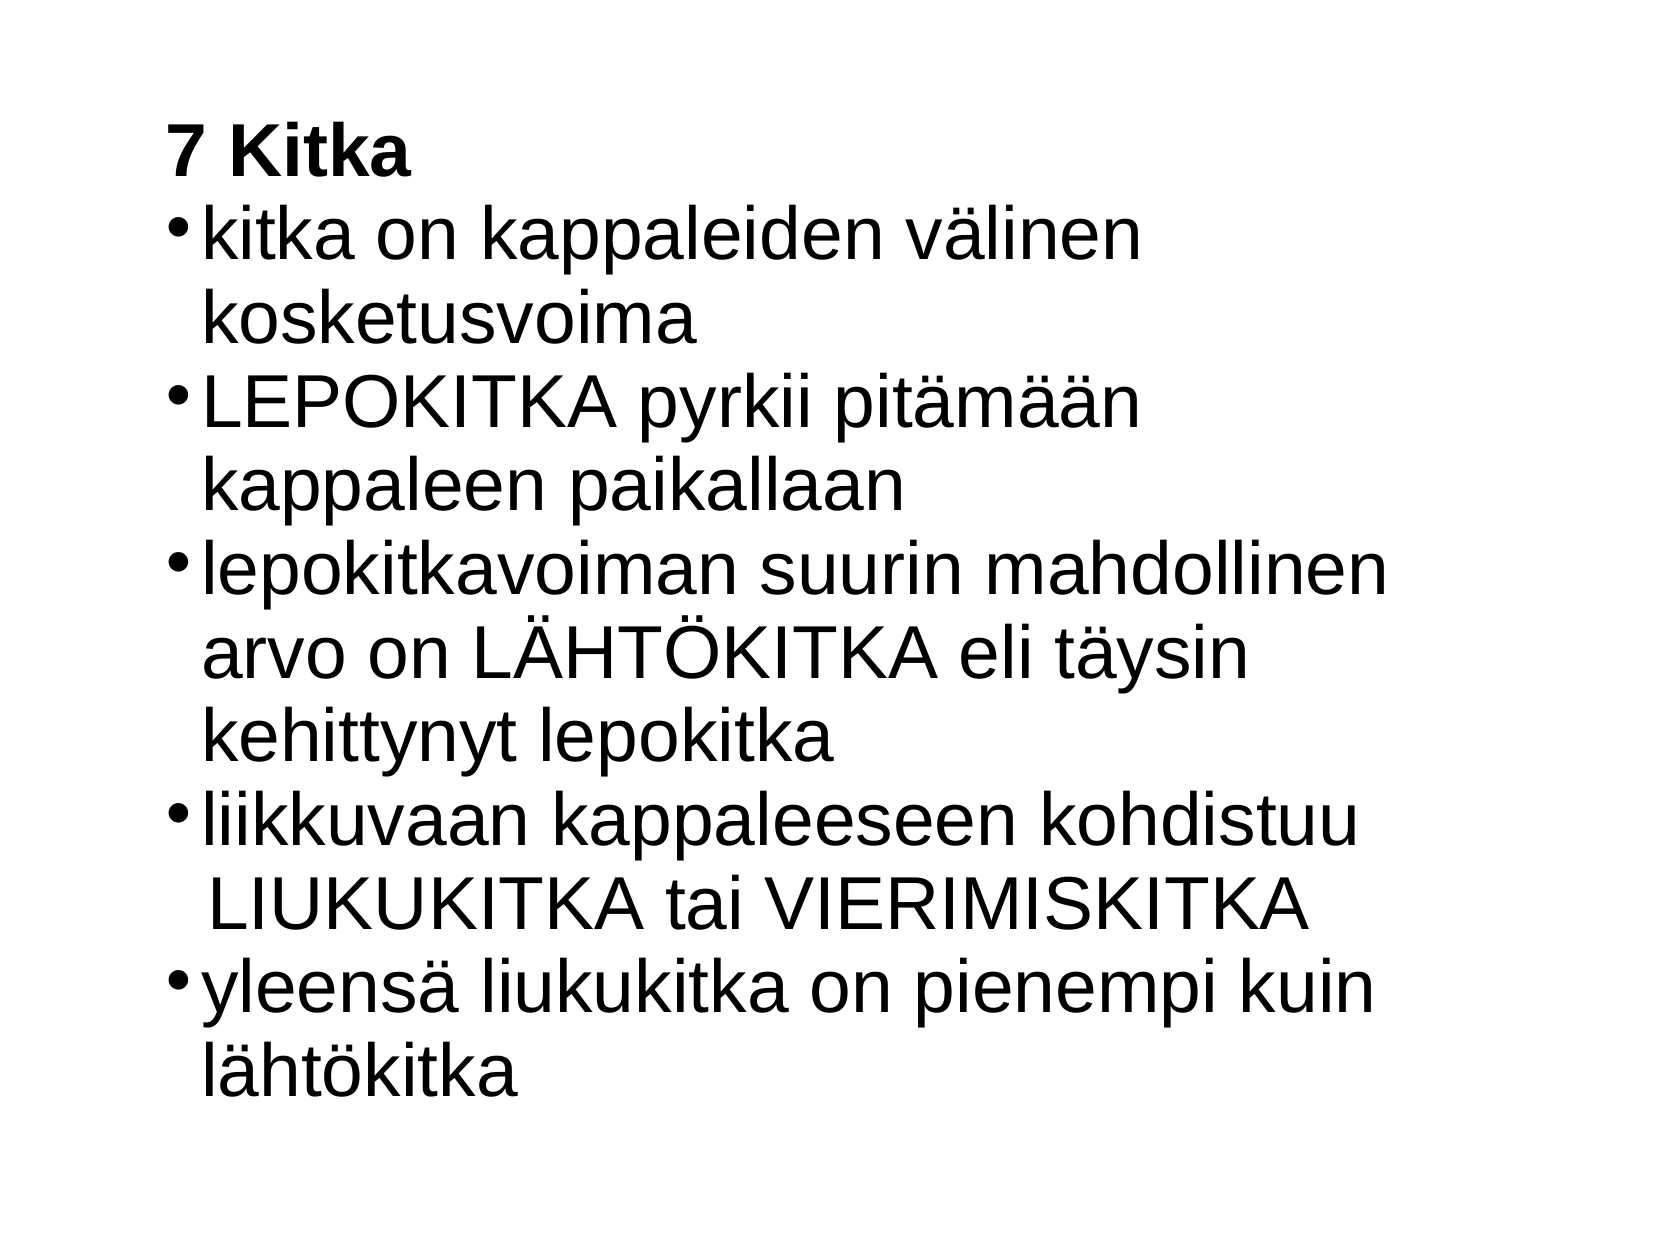

7 Kitka
kitka on kappaleiden välinen kosketusvoima
LEPOKITKA pyrkii pitämään kappaleen paikallaan
lepokitkavoiman suurin mahdollinen arvo on LÄHTÖKITKA eli täysin kehittynyt lepokitka
liikkuvaan kappaleeseen kohdistuu
 LIUKUKITKA tai VIERIMISKITKA
yleensä liukukitka on pienempi kuin lähtökitka